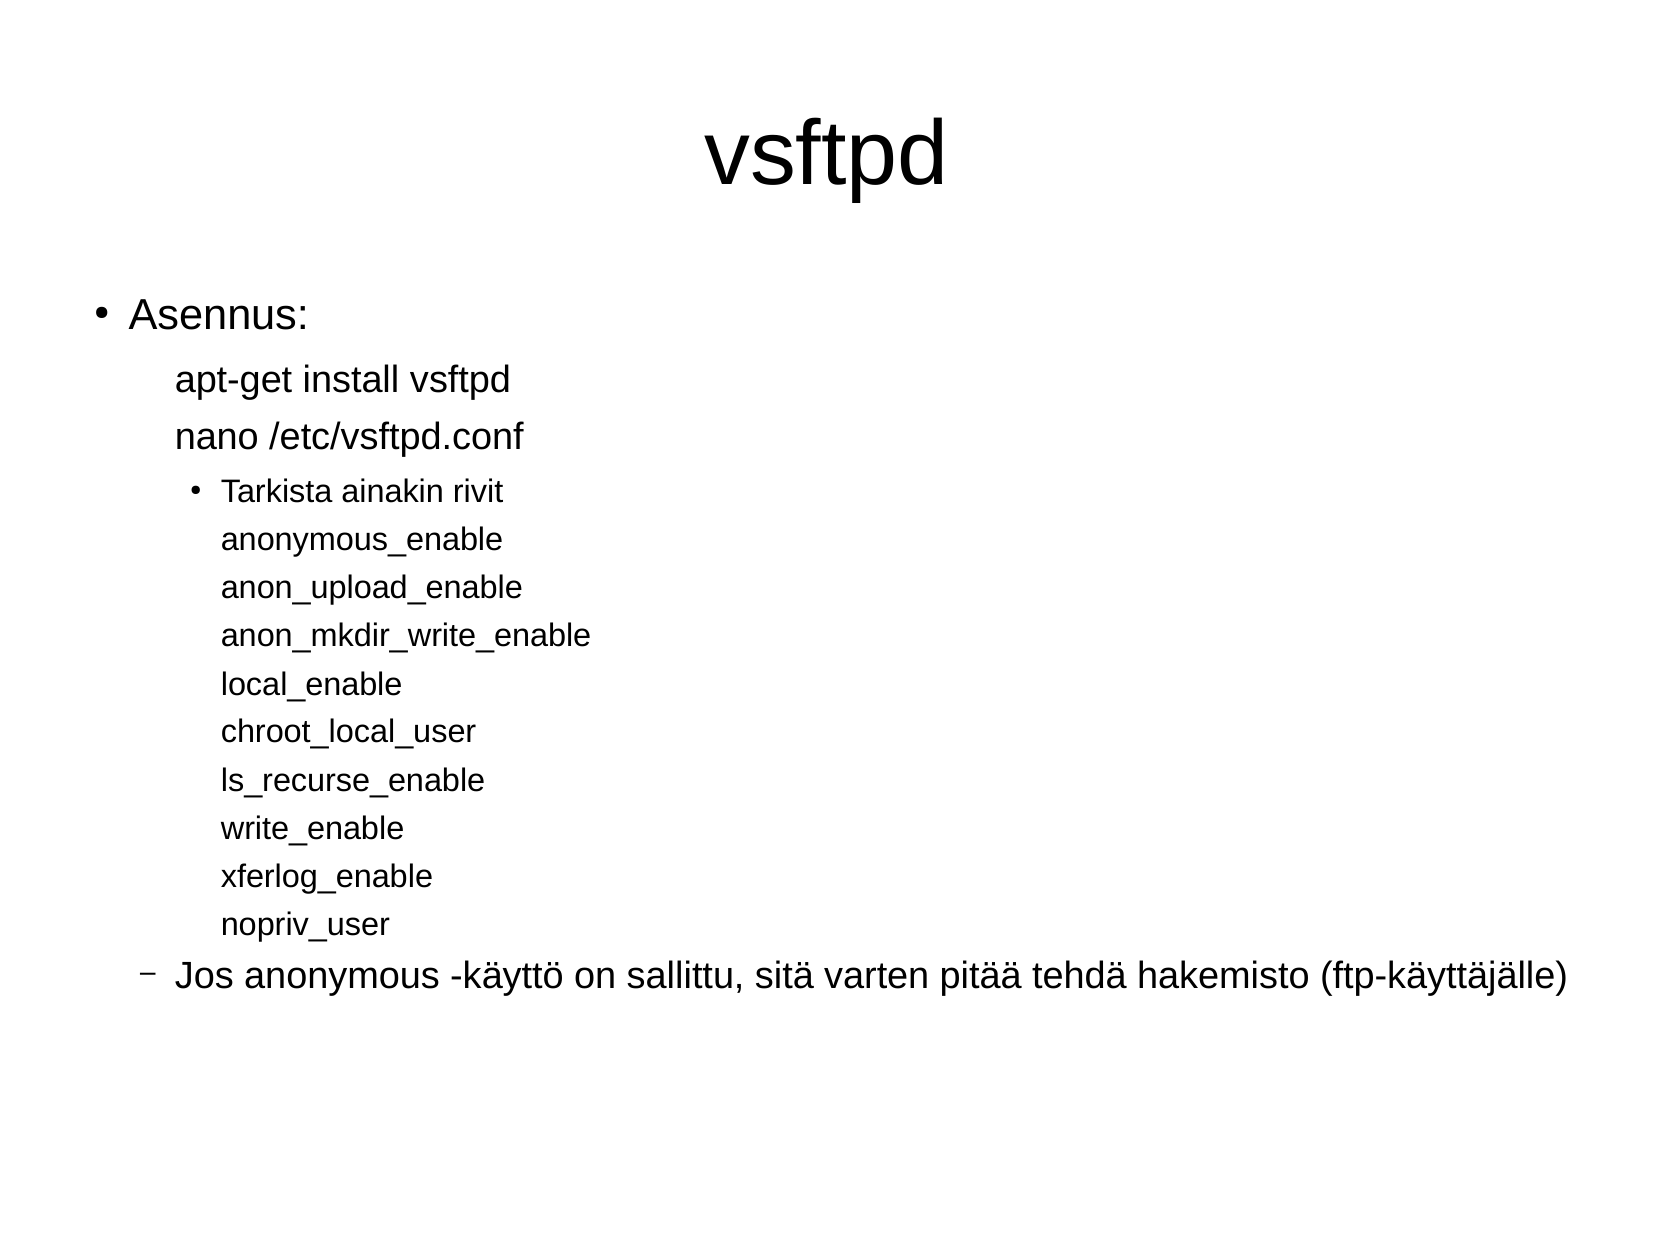

# vsftpd
Asennus:
apt-get install vsftpd
nano /etc/vsftpd.conf
Tarkista ainakin rivit
anonymous_enable
anon_upload_enable
anon_mkdir_write_enable
local_enable
chroot_local_user
ls_recurse_enable
write_enable
xferlog_enable
nopriv_user
Jos anonymous -käyttö on sallittu, sitä varten pitää tehdä hakemisto (ftp-käyttäjälle)